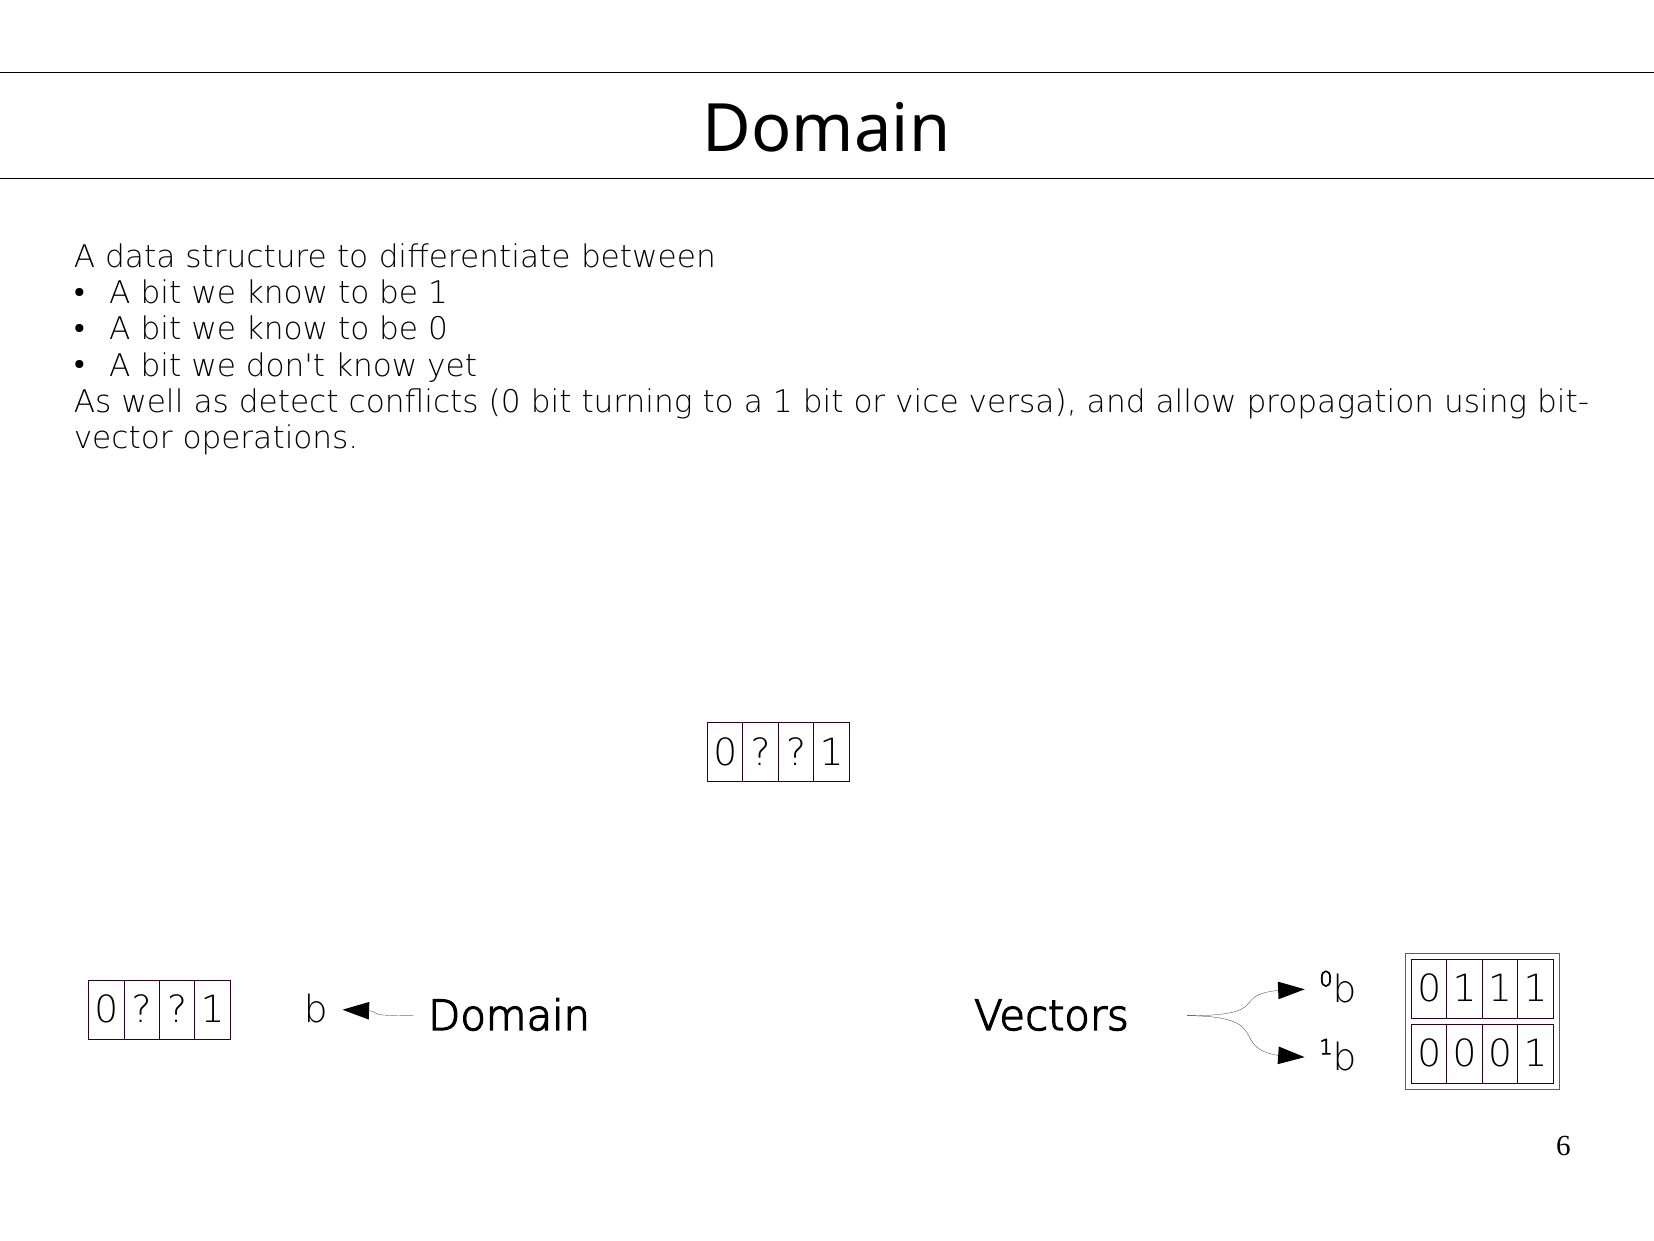

One vector, called the zeroed bit vector, has 0 ONLY where we know there is to be a zero, another bitvector, called the ONED bit vector that has ones ONLY where we know there is a one.
Here for example, this bit vector domain is represented by these vectors.
Domain
A data structure to differentiate between
A bit we know to be 1
A bit we know to be 0
A bit we don't know yet
As well as detect conflicts (0 bit turning to a 1 bit or vice versa), and allow propagation using bit-vector operations.
0
?
?
1
0b
0
1
1
1
0
?
?
1
b
Vectors
Domain
0
0
0
1
1b
6